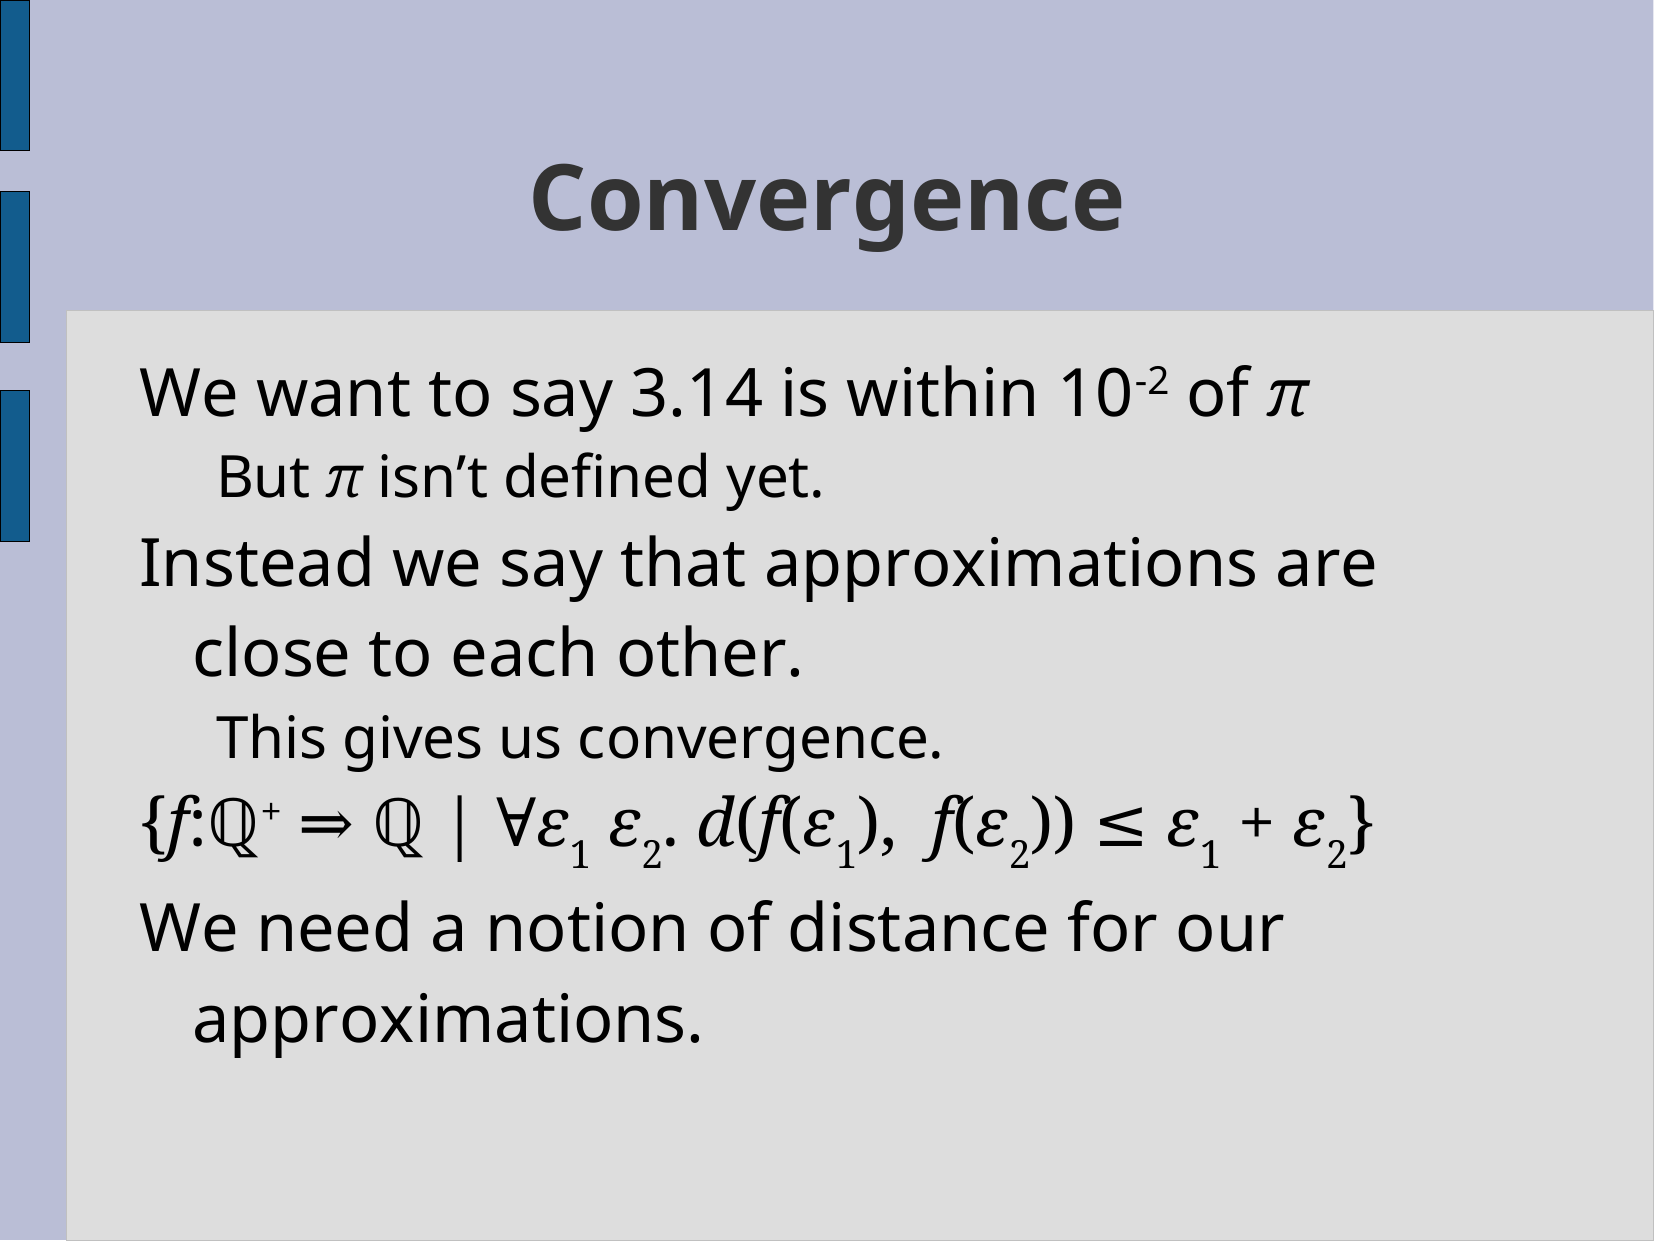

# Convergence
We want to say 3.14 is within 10-2 of π
But π isn’t defined yet.
Instead we say that approximations are close to each other.
This gives us convergence.
{f:ℚ+ ⇒ ℚ | ∀ε1 ε2. d(f(ε1), f(ε2)) ≤ ε1 + ε2}
We need a notion of distance for our approximations.